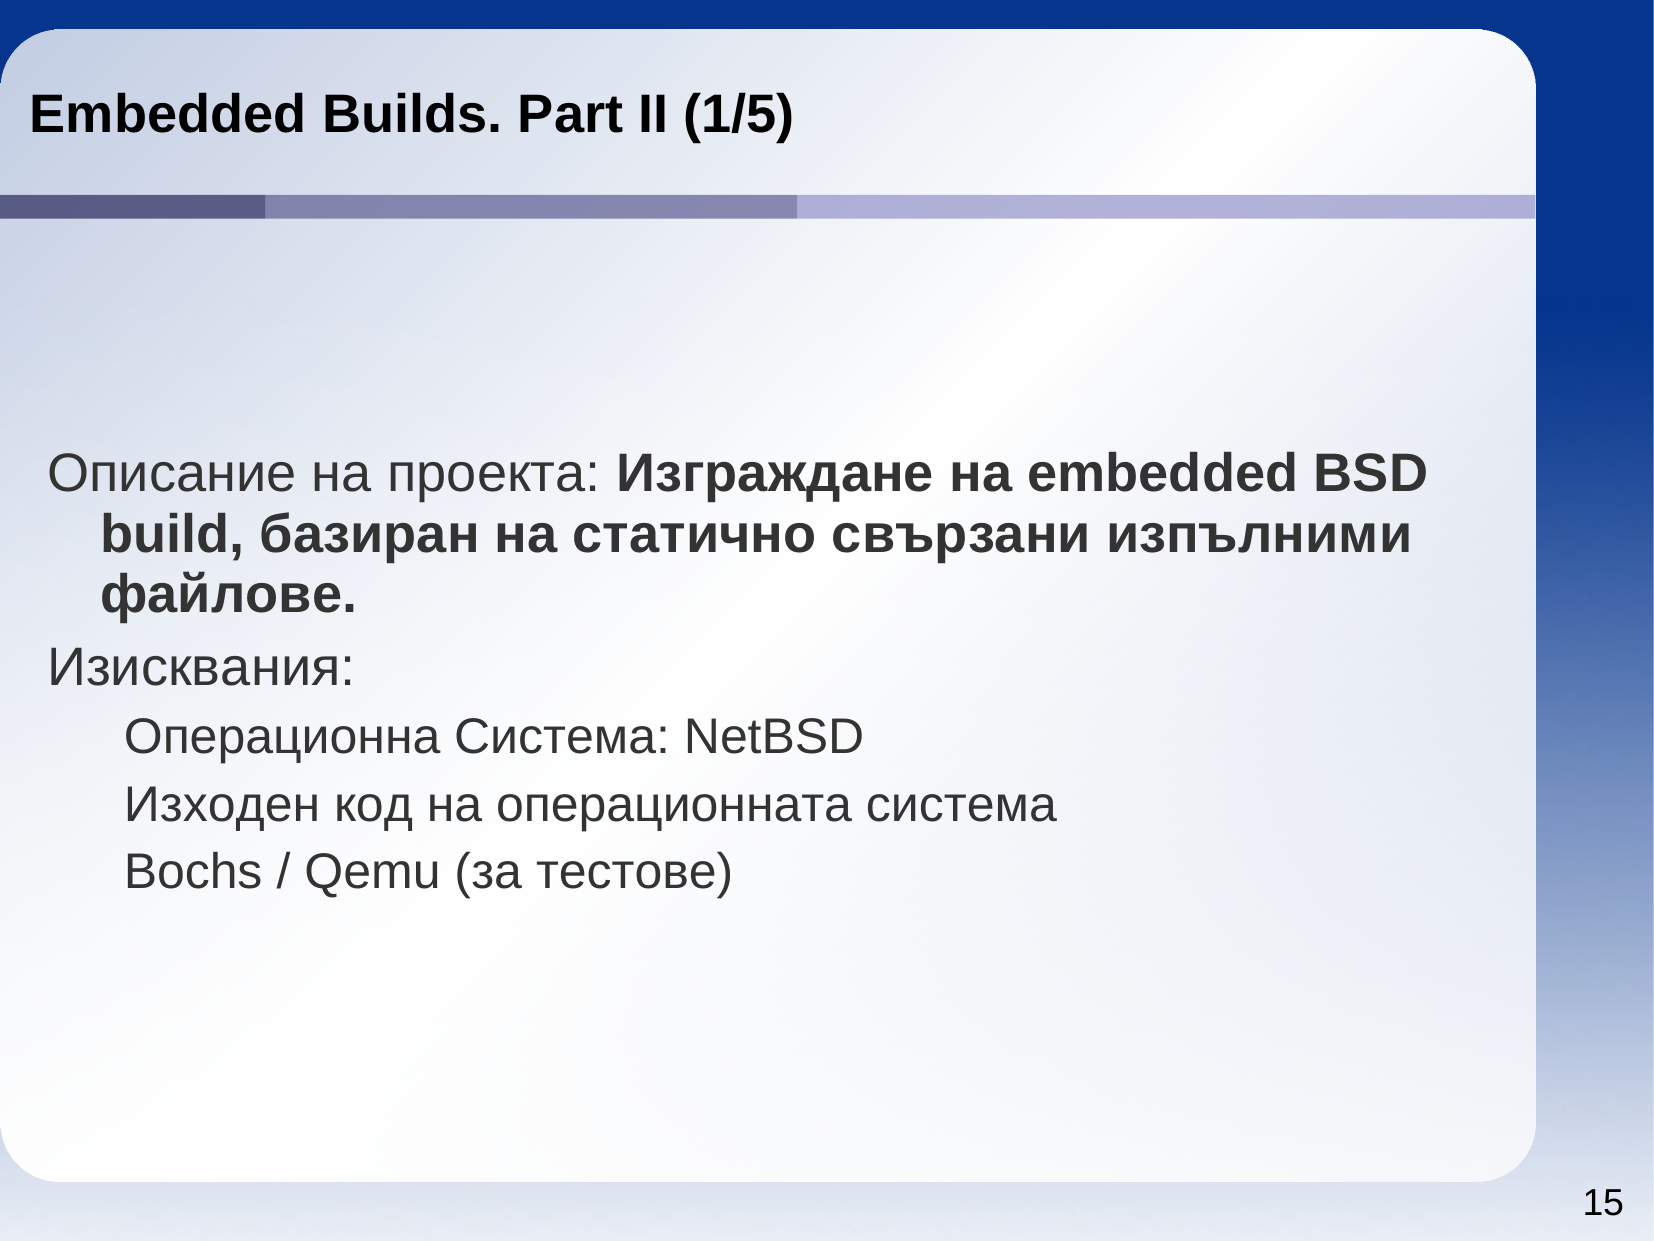

# Embedded Builds. Part II (1/5)
Описание на проекта: Изграждане на embedded BSD build, базиран на статично свързани изпълними файлове.
Изисквания:
Операционна Система: NetBSD
Изходен код на операционната система
Bochs / Qemu (за тестове)
15